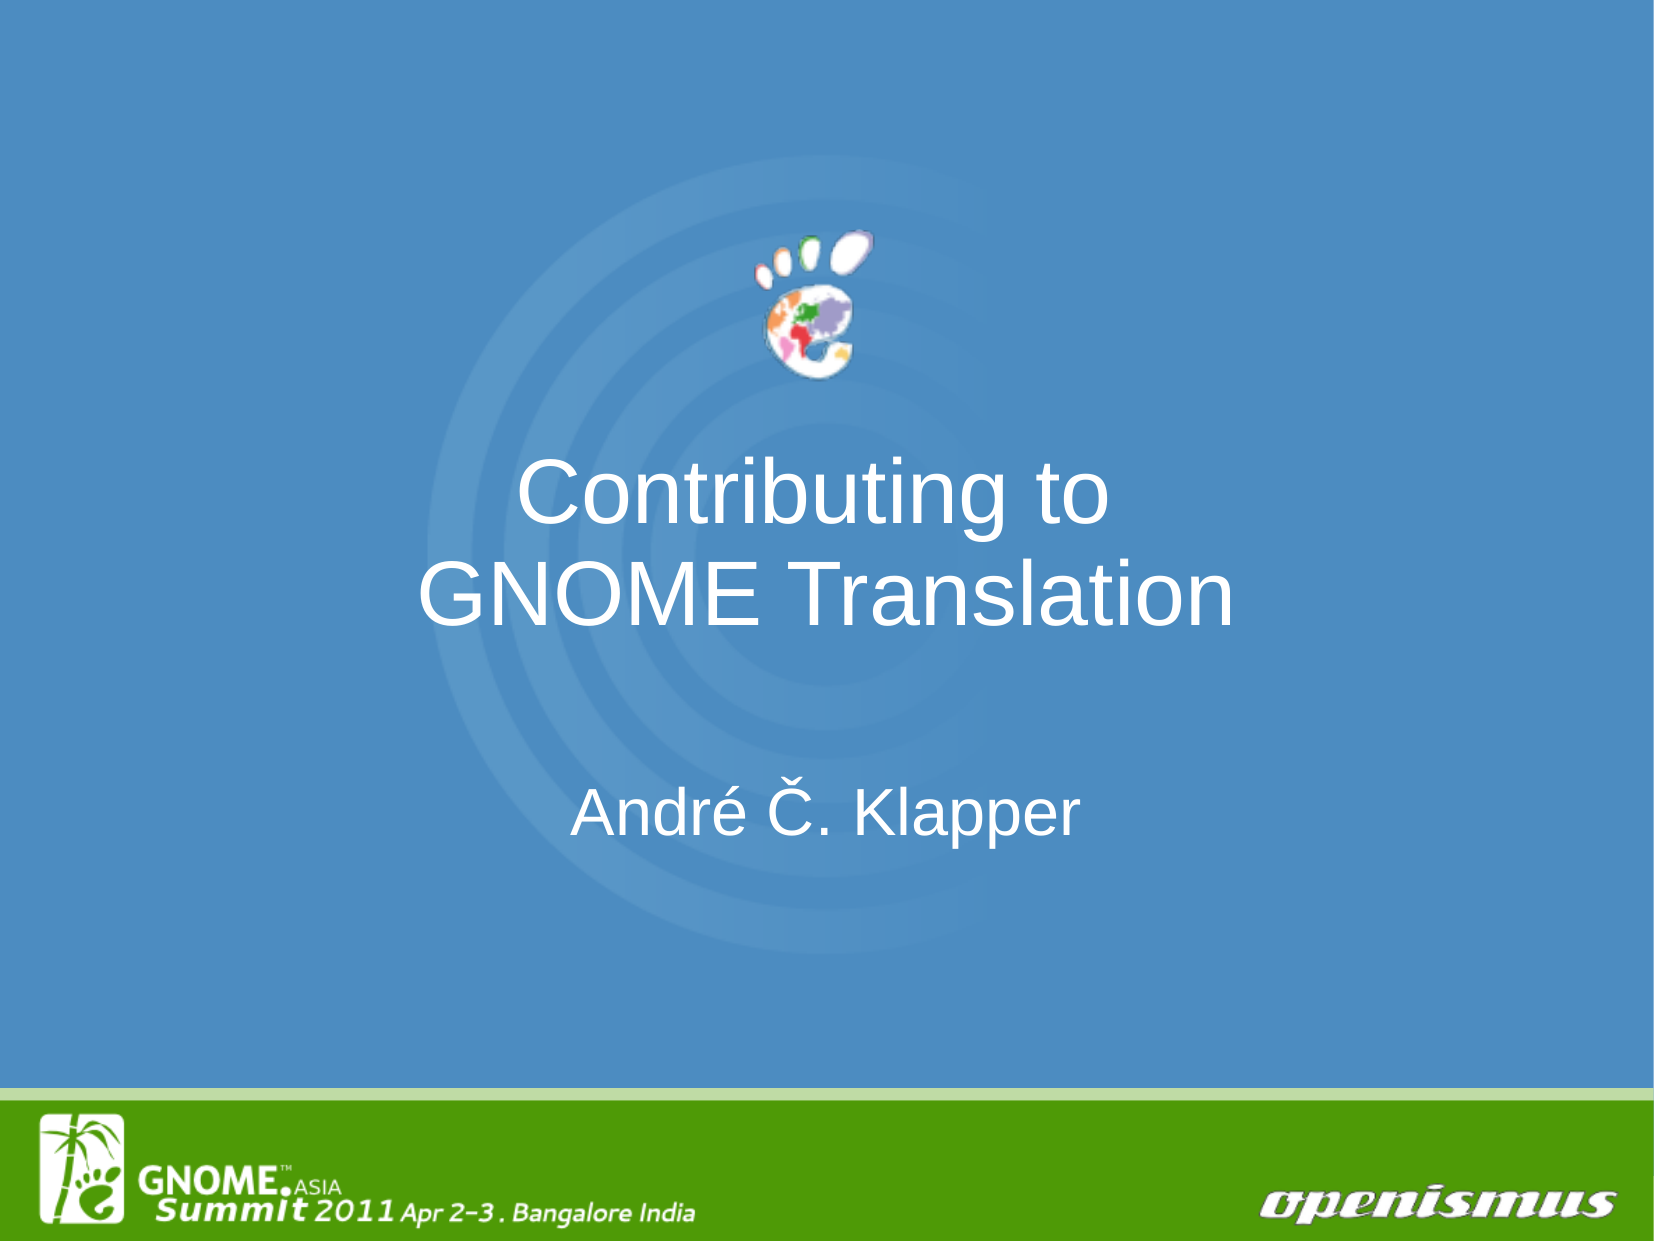

# Contributing to GNOME Translation
André Č. Klapper